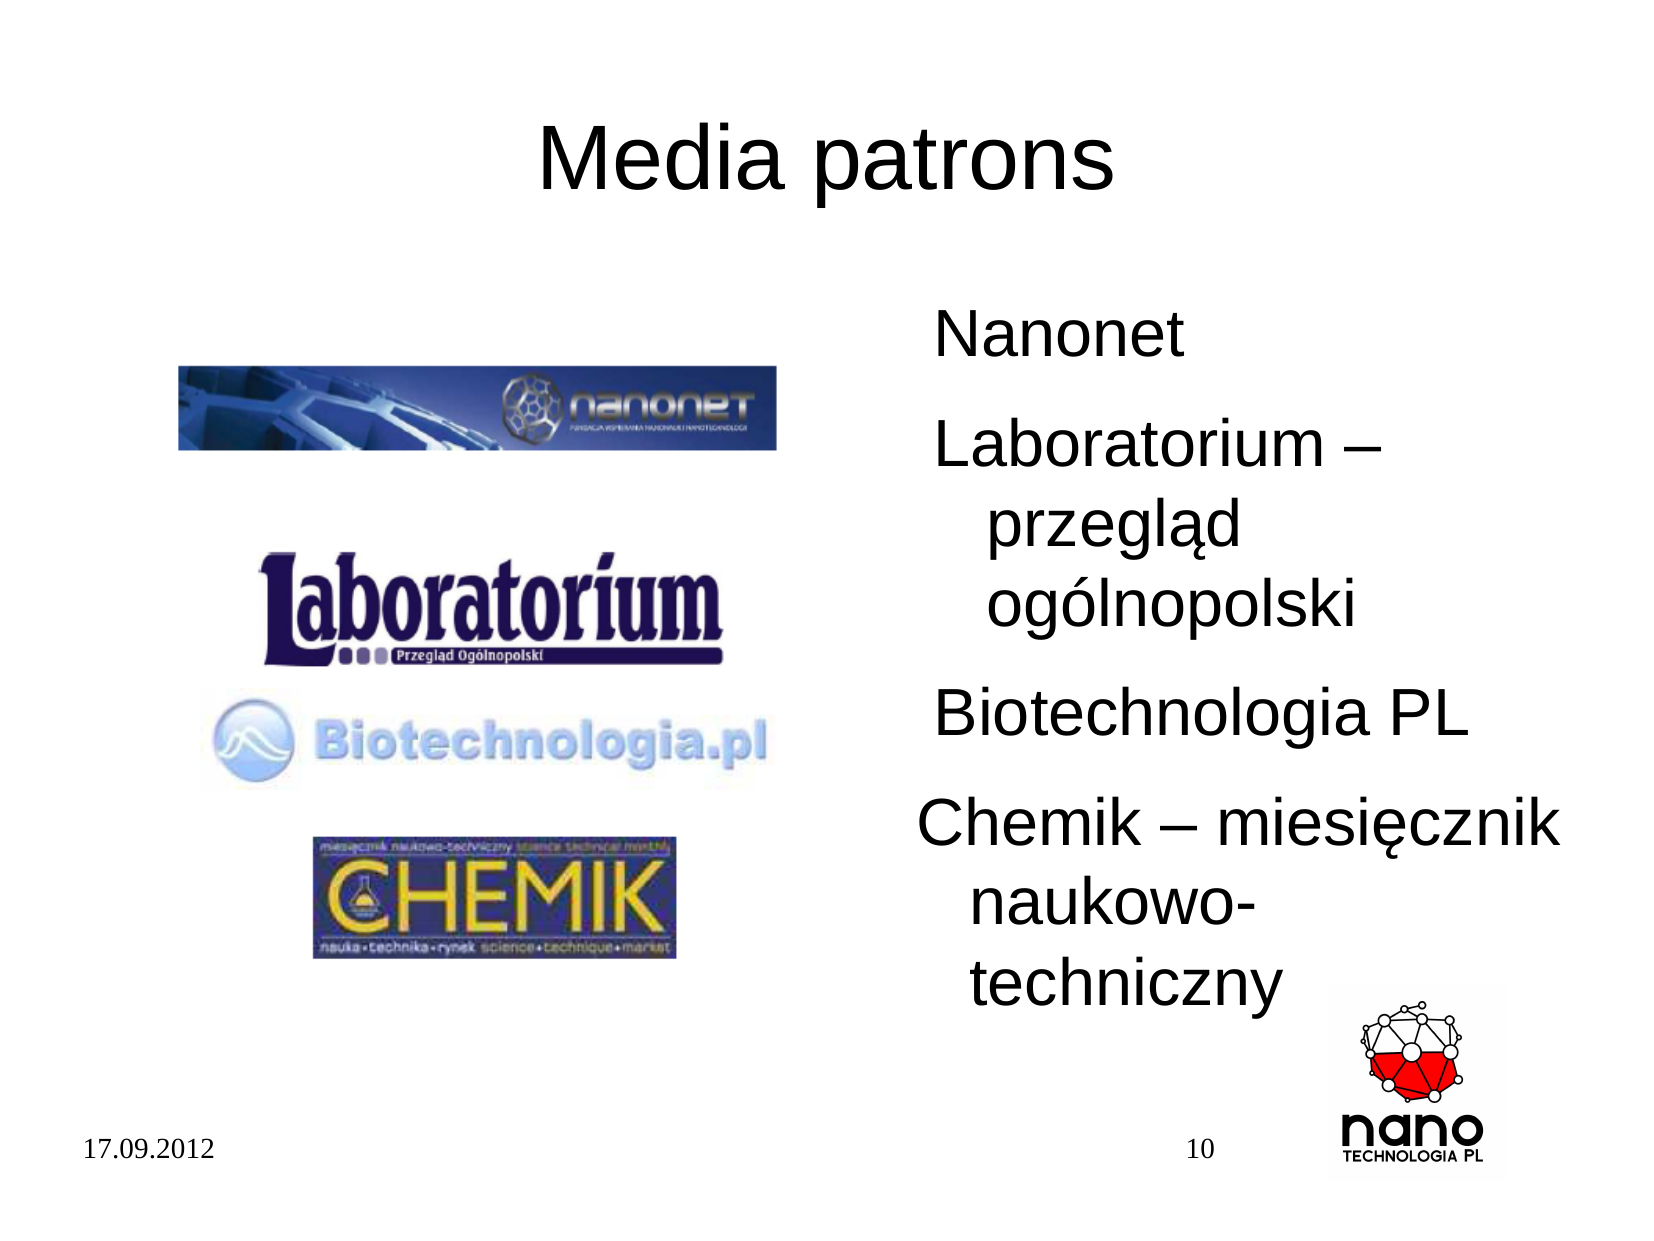

# Media patrons
Nanonet
Laboratorium – przegląd ogólnopolski
Biotechnologia PL
Chemik – miesięcznik naukowo-techniczny
17.09.2012